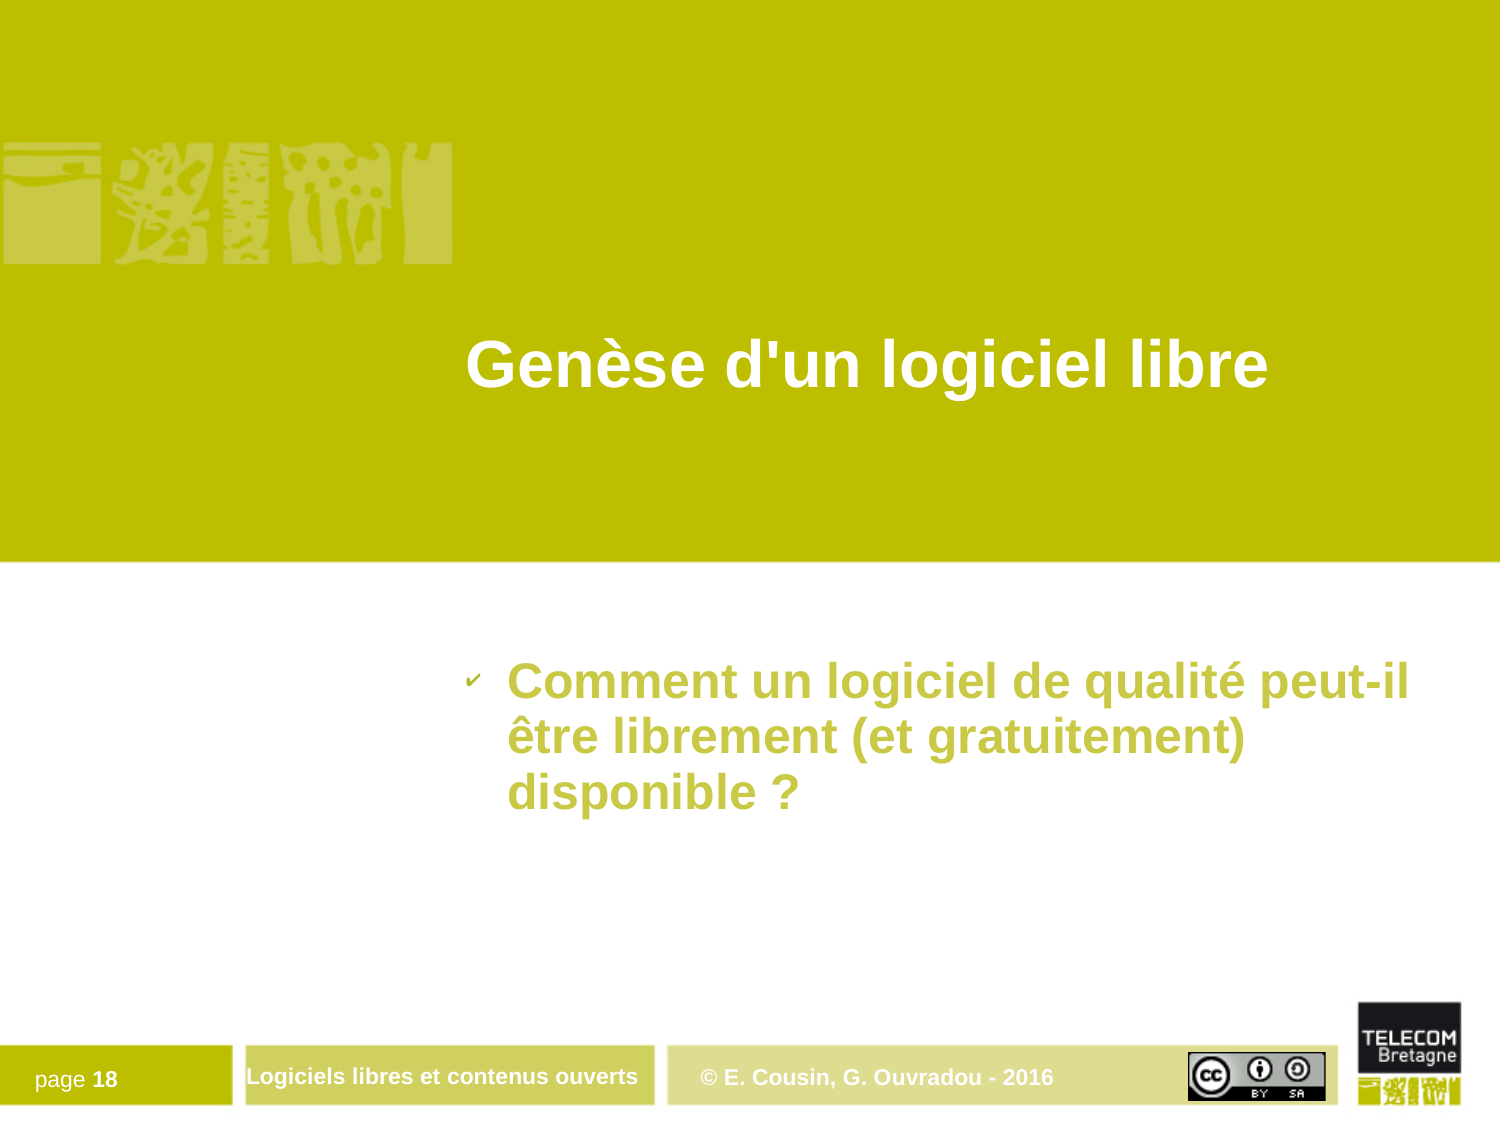

# Genèse d'un logiciel libre
Comment un logiciel de qualité peut-il être librement (et gratuitement) disponible ?
18
© E. Cousin, G. Ouvradou - 2016